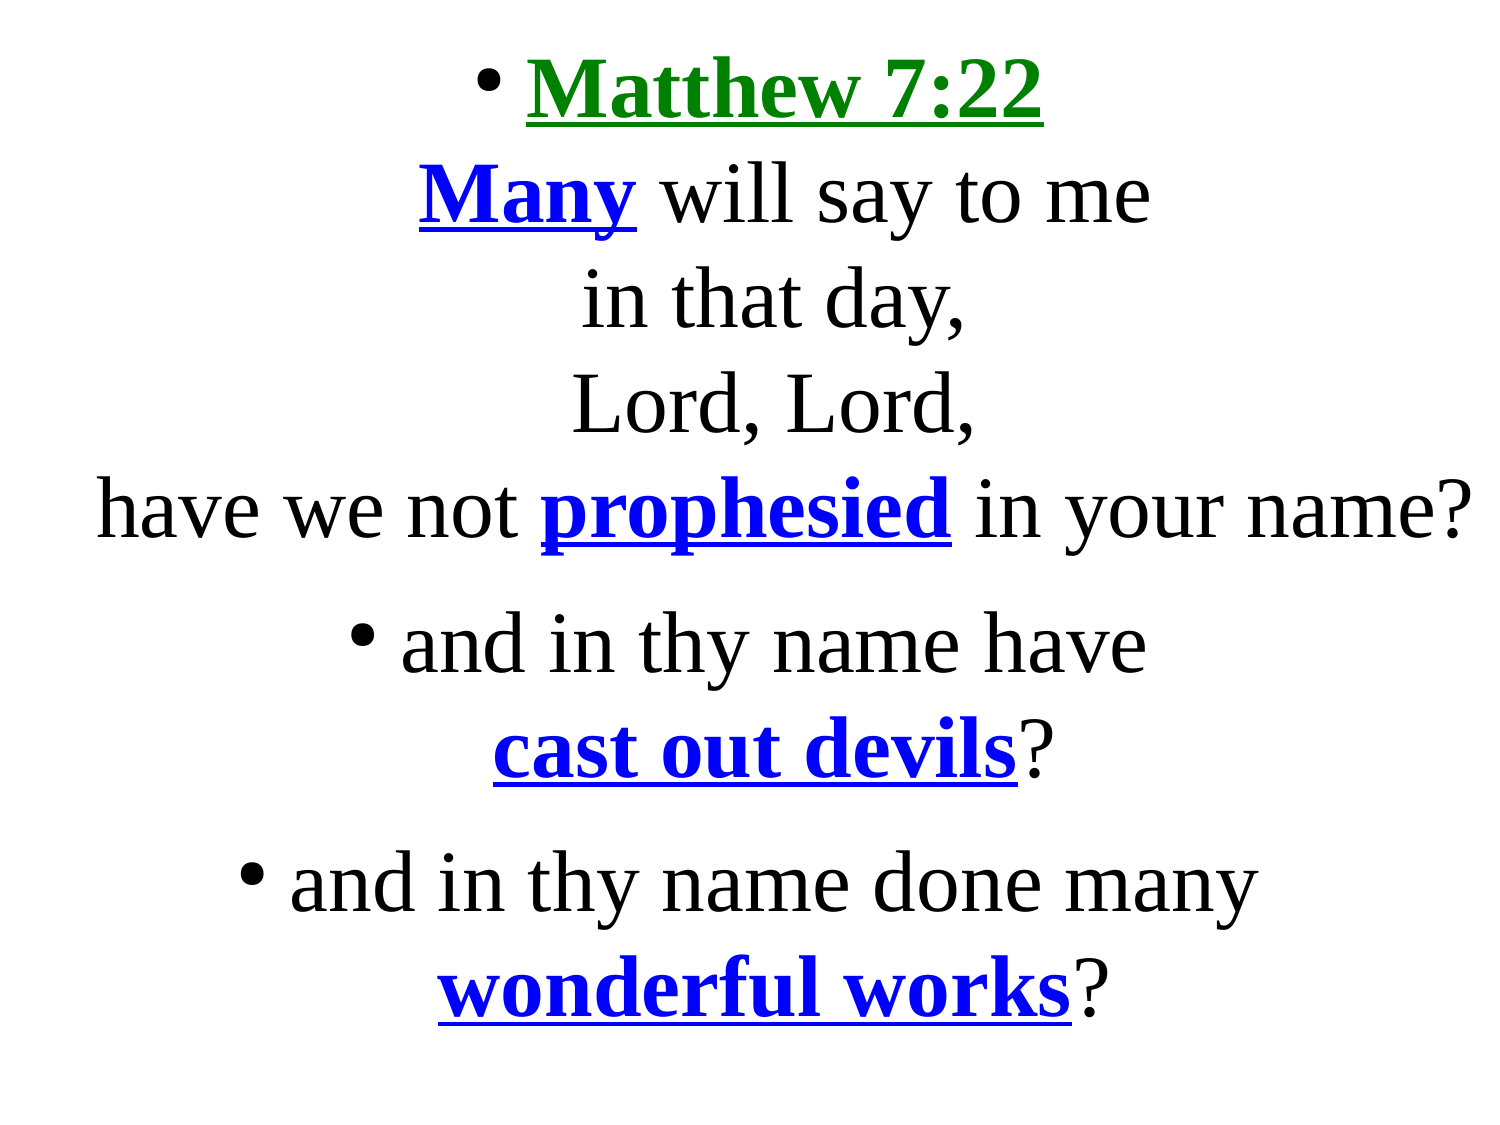

# Matthew 7:22 Many will say to me in that day, Lord, Lord, have we not prophesied in your name?
and in thy name have
cast out devils?
and in thy name done many
wonderful works?